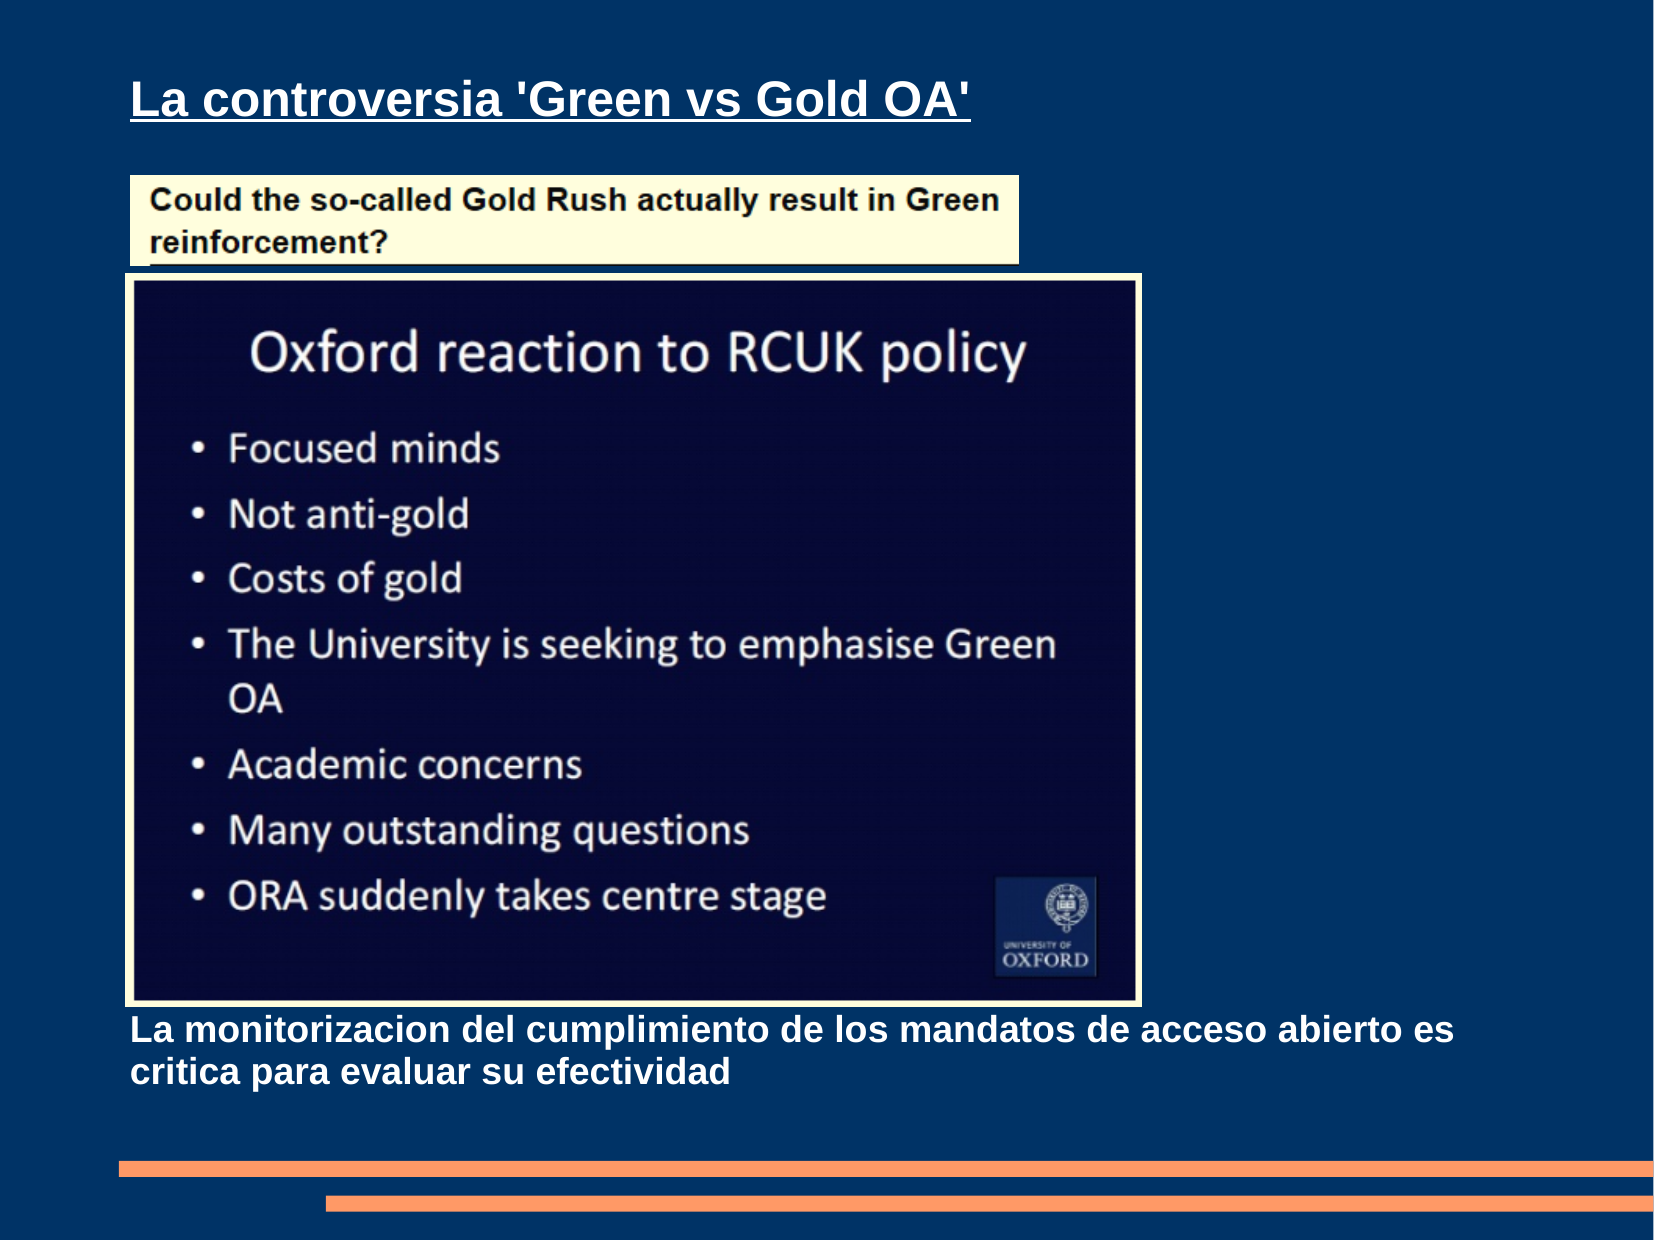

La controversia 'Green vs Gold OA'
La monitorizacion del cumplimiento de los mandatos de acceso abierto es
critica para evaluar su efectividad